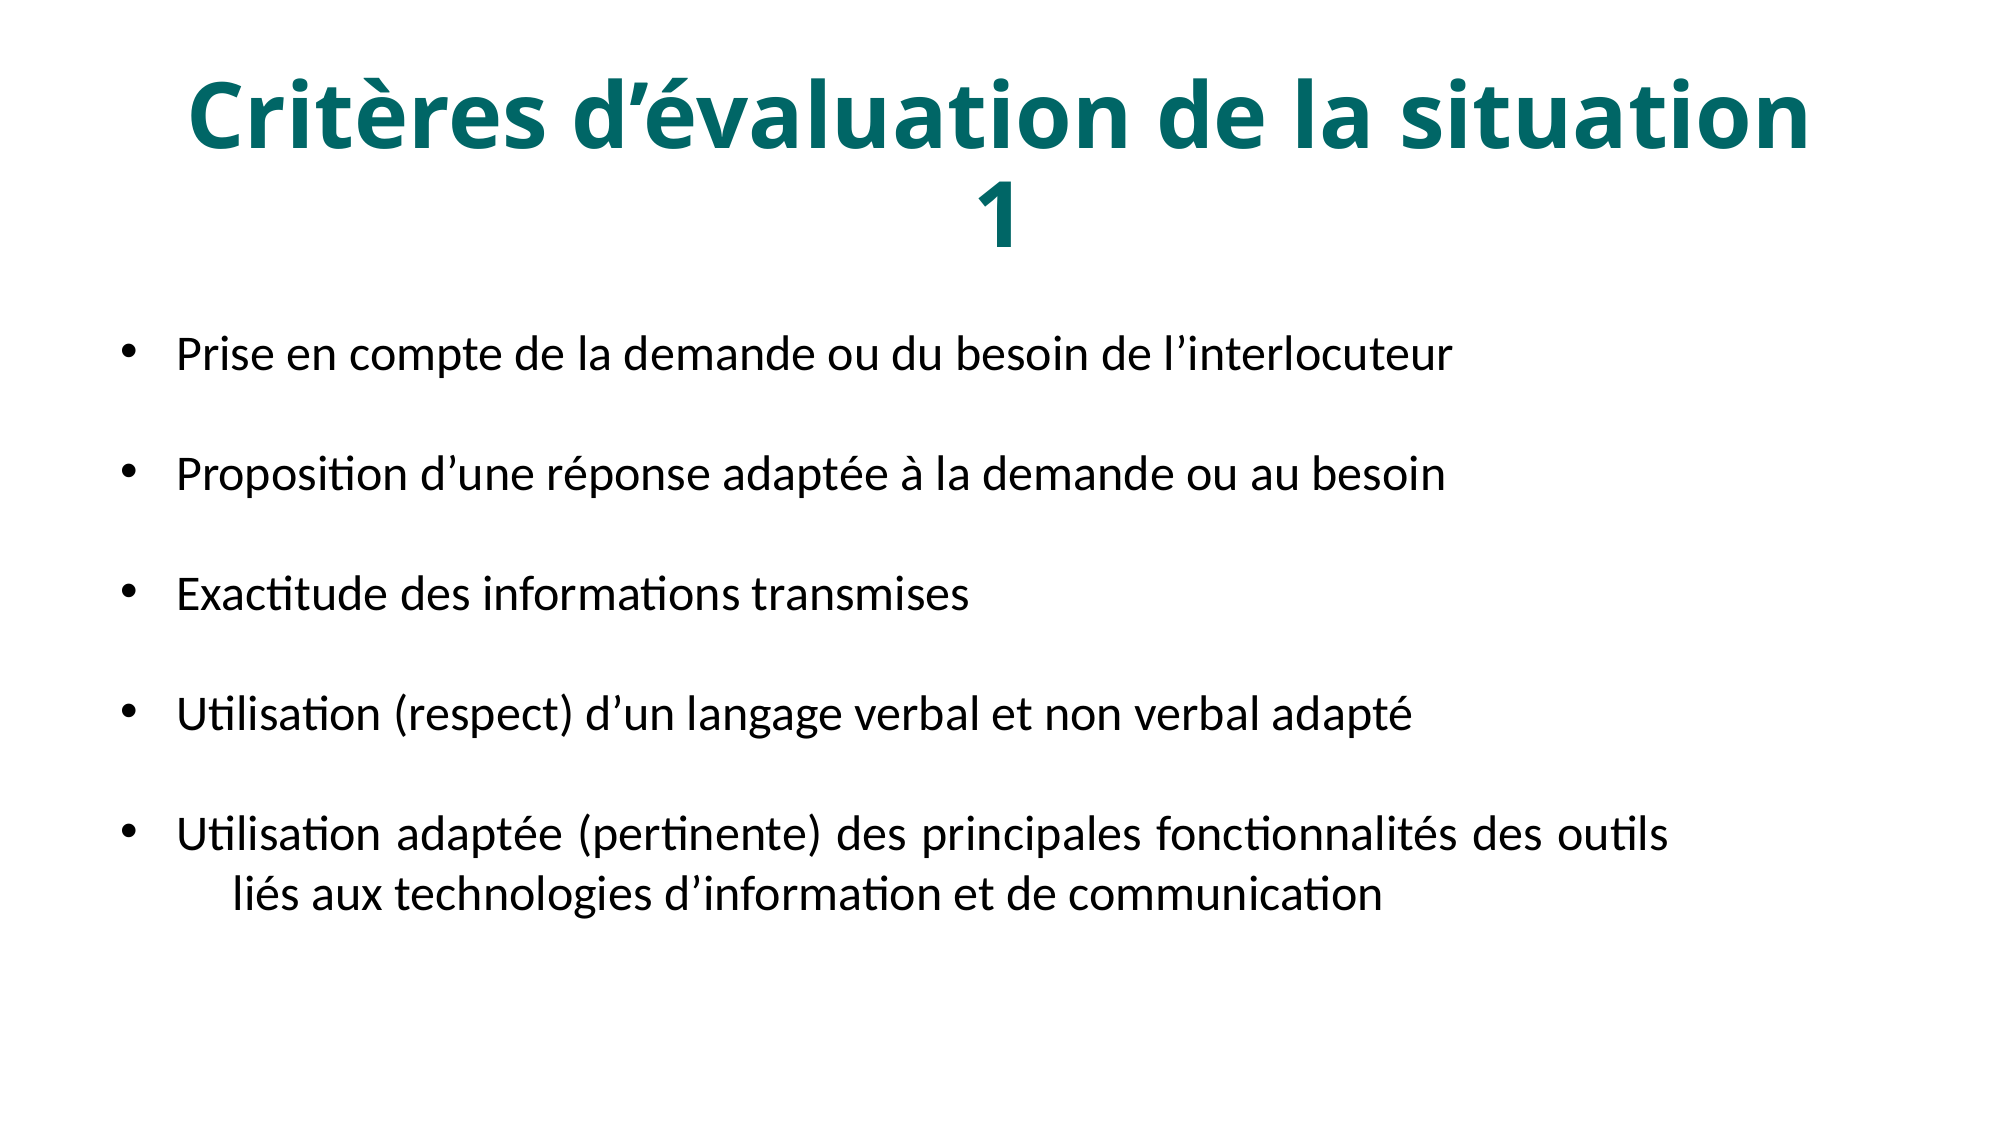

# Critères d’évaluation de la situation 1
Prise en compte de la demande ou du besoin de l’interlocuteur
Proposition d’une réponse adaptée à la demande ou au besoin
Exactitude des informations transmises
Utilisation (respect) d’un langage verbal et non verbal adapté
Utilisation adaptée (pertinente) des principales fonctionnalités des outils liés aux technologies d’information et de communication